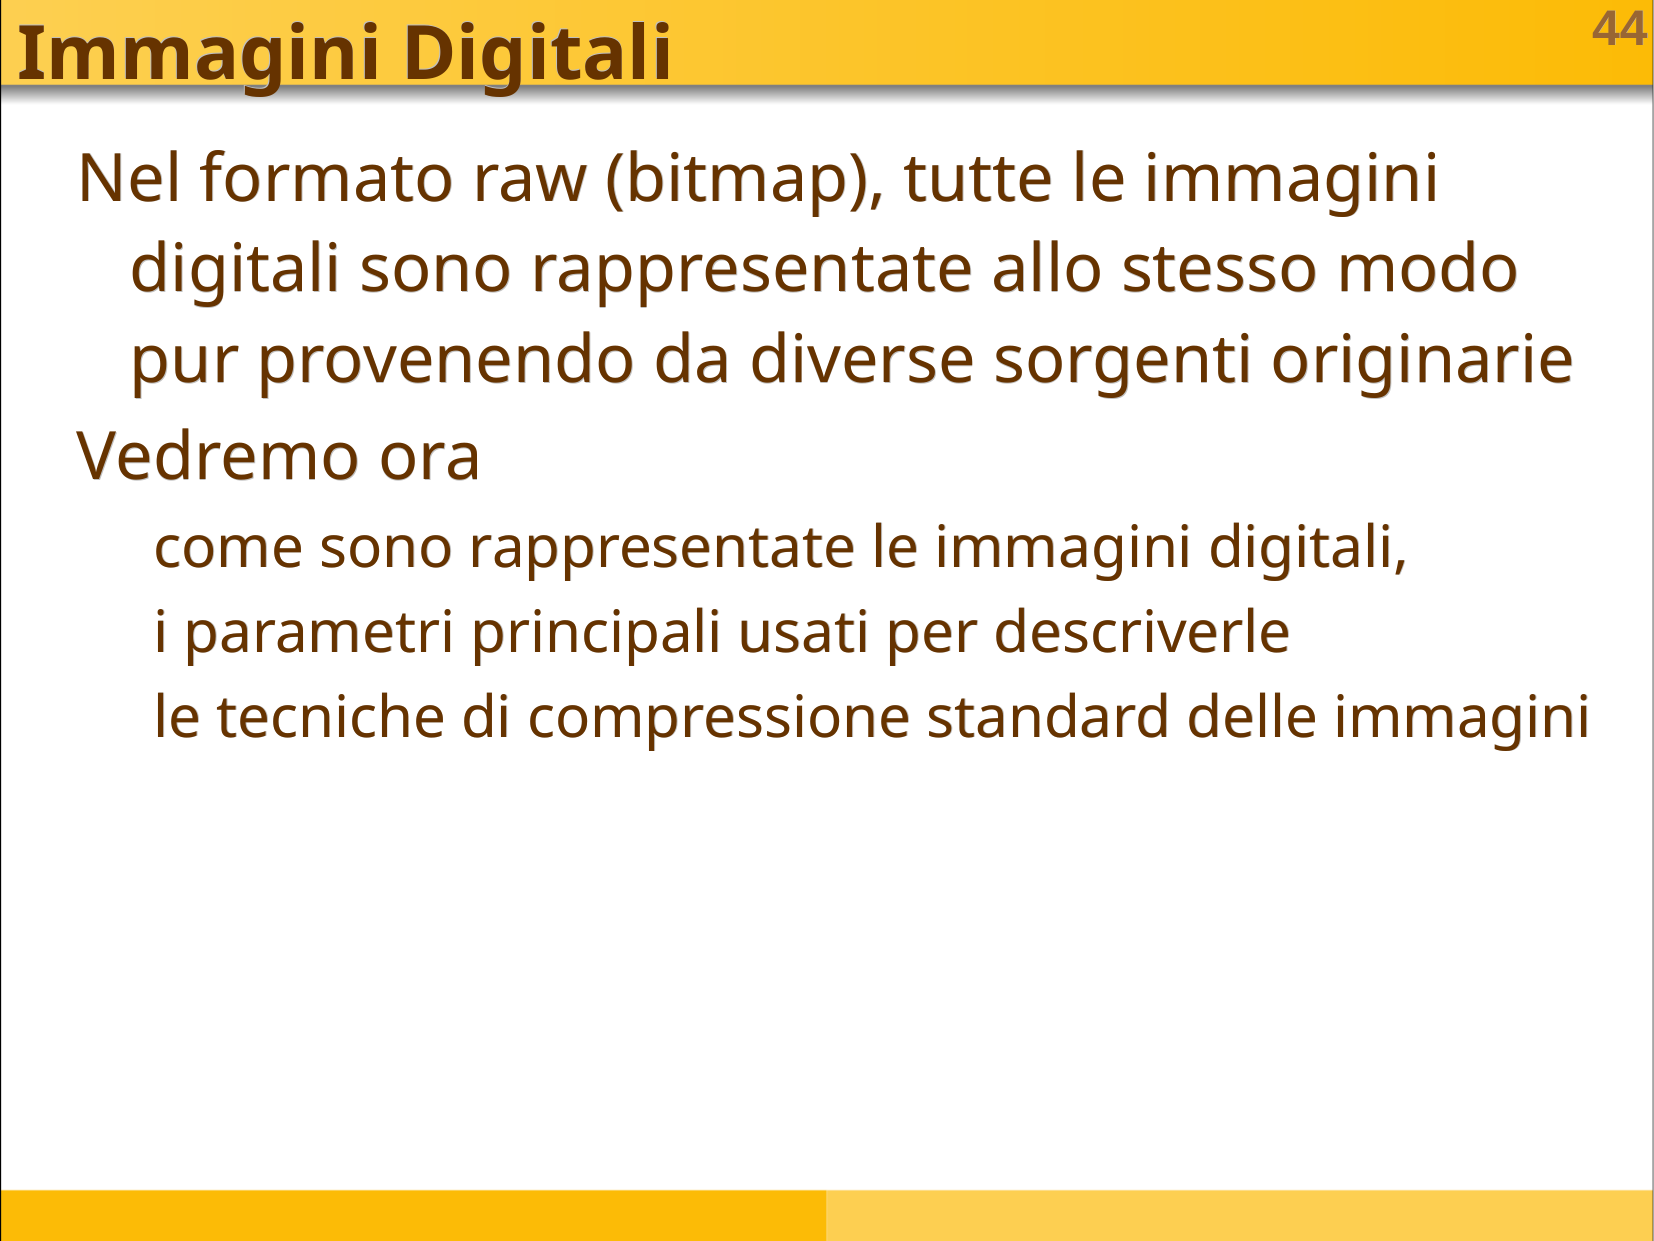

44
# Immagini Digitali
Nel formato raw (bitmap), tutte le immagini digitali sono rappresentate allo stesso modo pur provenendo da diverse sorgenti originarie
Vedremo ora
come sono rappresentate le immagini digitali,
i parametri principali usati per descriverle
le tecniche di compressione standard delle immagini